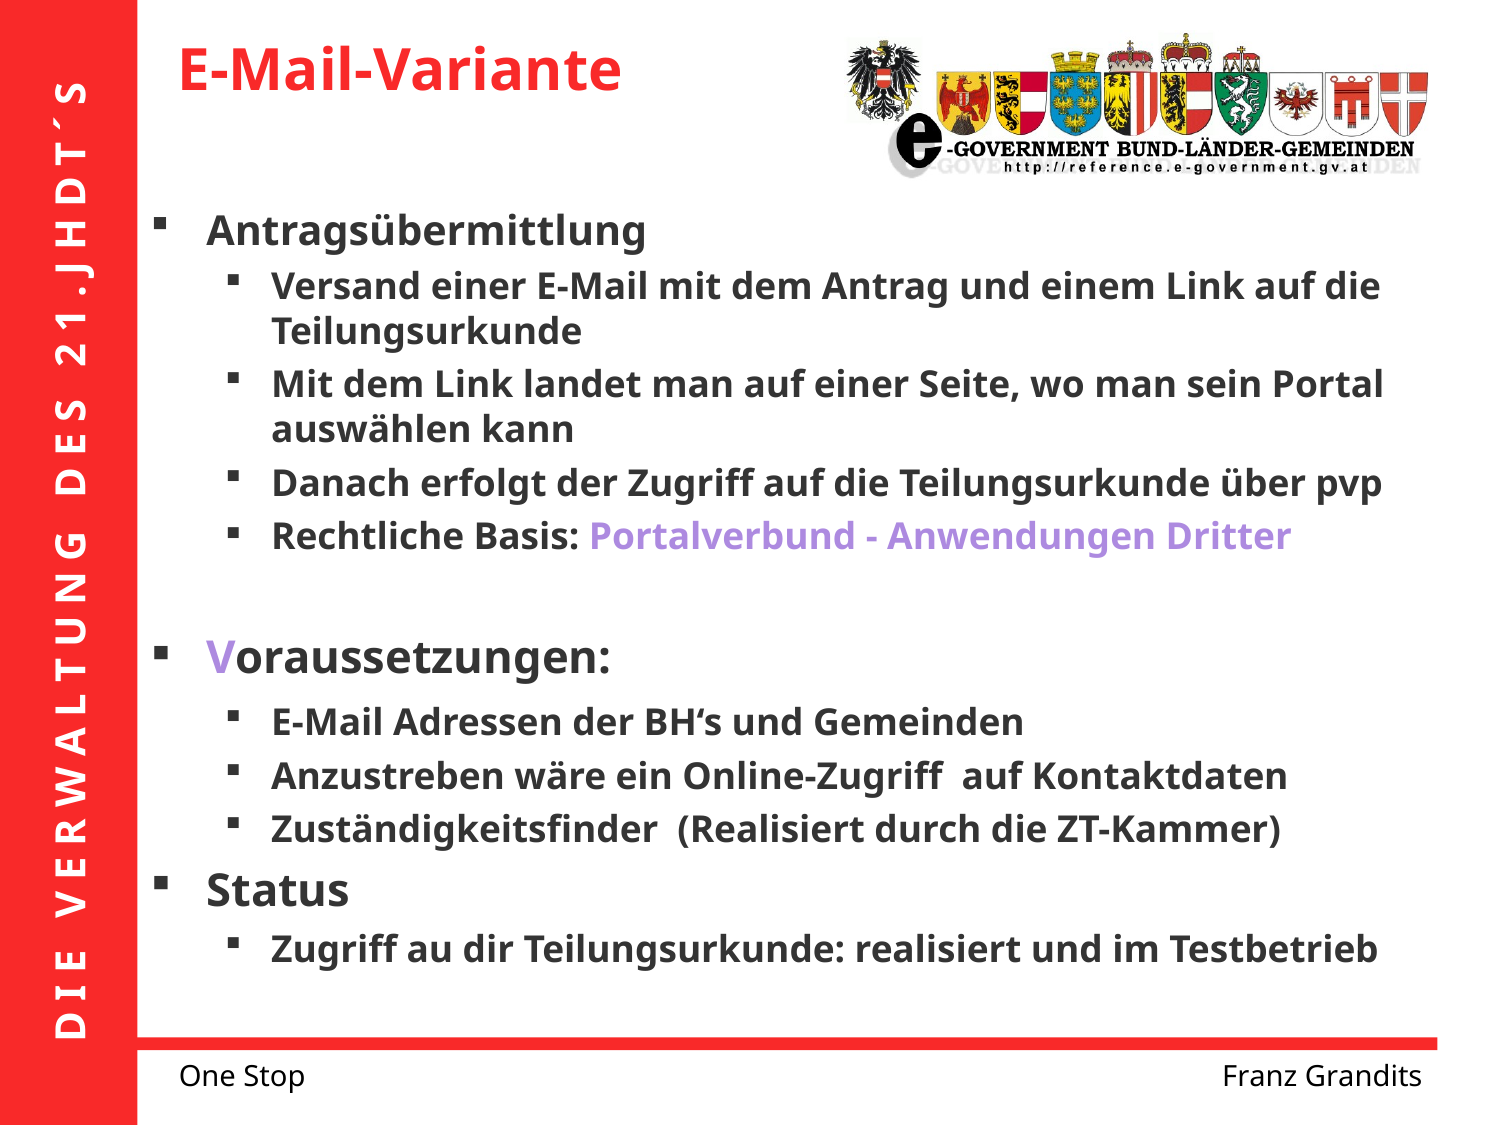

# E-Mail-Variante
Antragsübermittlung
Versand einer E-Mail mit dem Antrag und einem Link auf die Teilungsurkunde
Mit dem Link landet man auf einer Seite, wo man sein Portal auswählen kann
Danach erfolgt der Zugriff auf die Teilungsurkunde über pvp
Rechtliche Basis: Portalverbund - Anwendungen Dritter
Voraussetzungen:
E-Mail Adressen der BH‘s und Gemeinden
Anzustreben wäre ein Online-Zugriff auf Kontaktdaten
Zuständigkeitsfinder (Realisiert durch die ZT-Kammer)
Status
Zugriff au dir Teilungsurkunde: realisiert und im Testbetrieb
One Stop
Franz Grandits